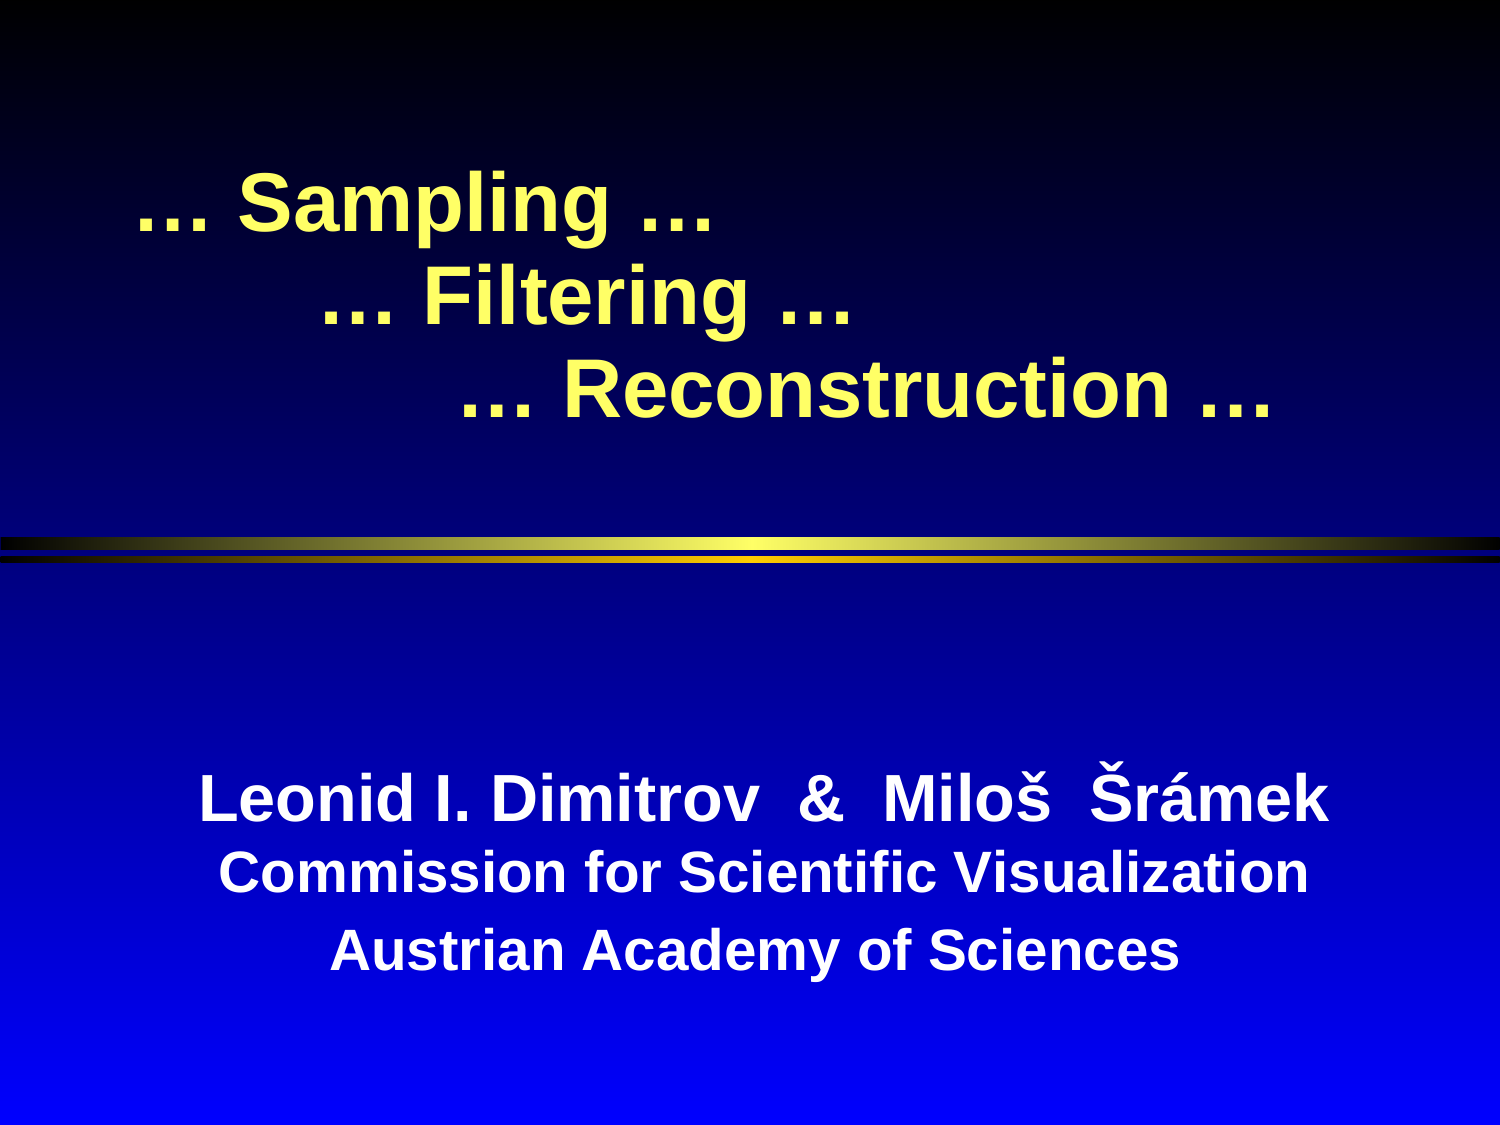

# … Sampling … … Filtering … … Reconstruction …
Leonid I. Dimitrov & Miloš Šrámek
Commission for Scientific Visualization
Austrian Academy of Sciences